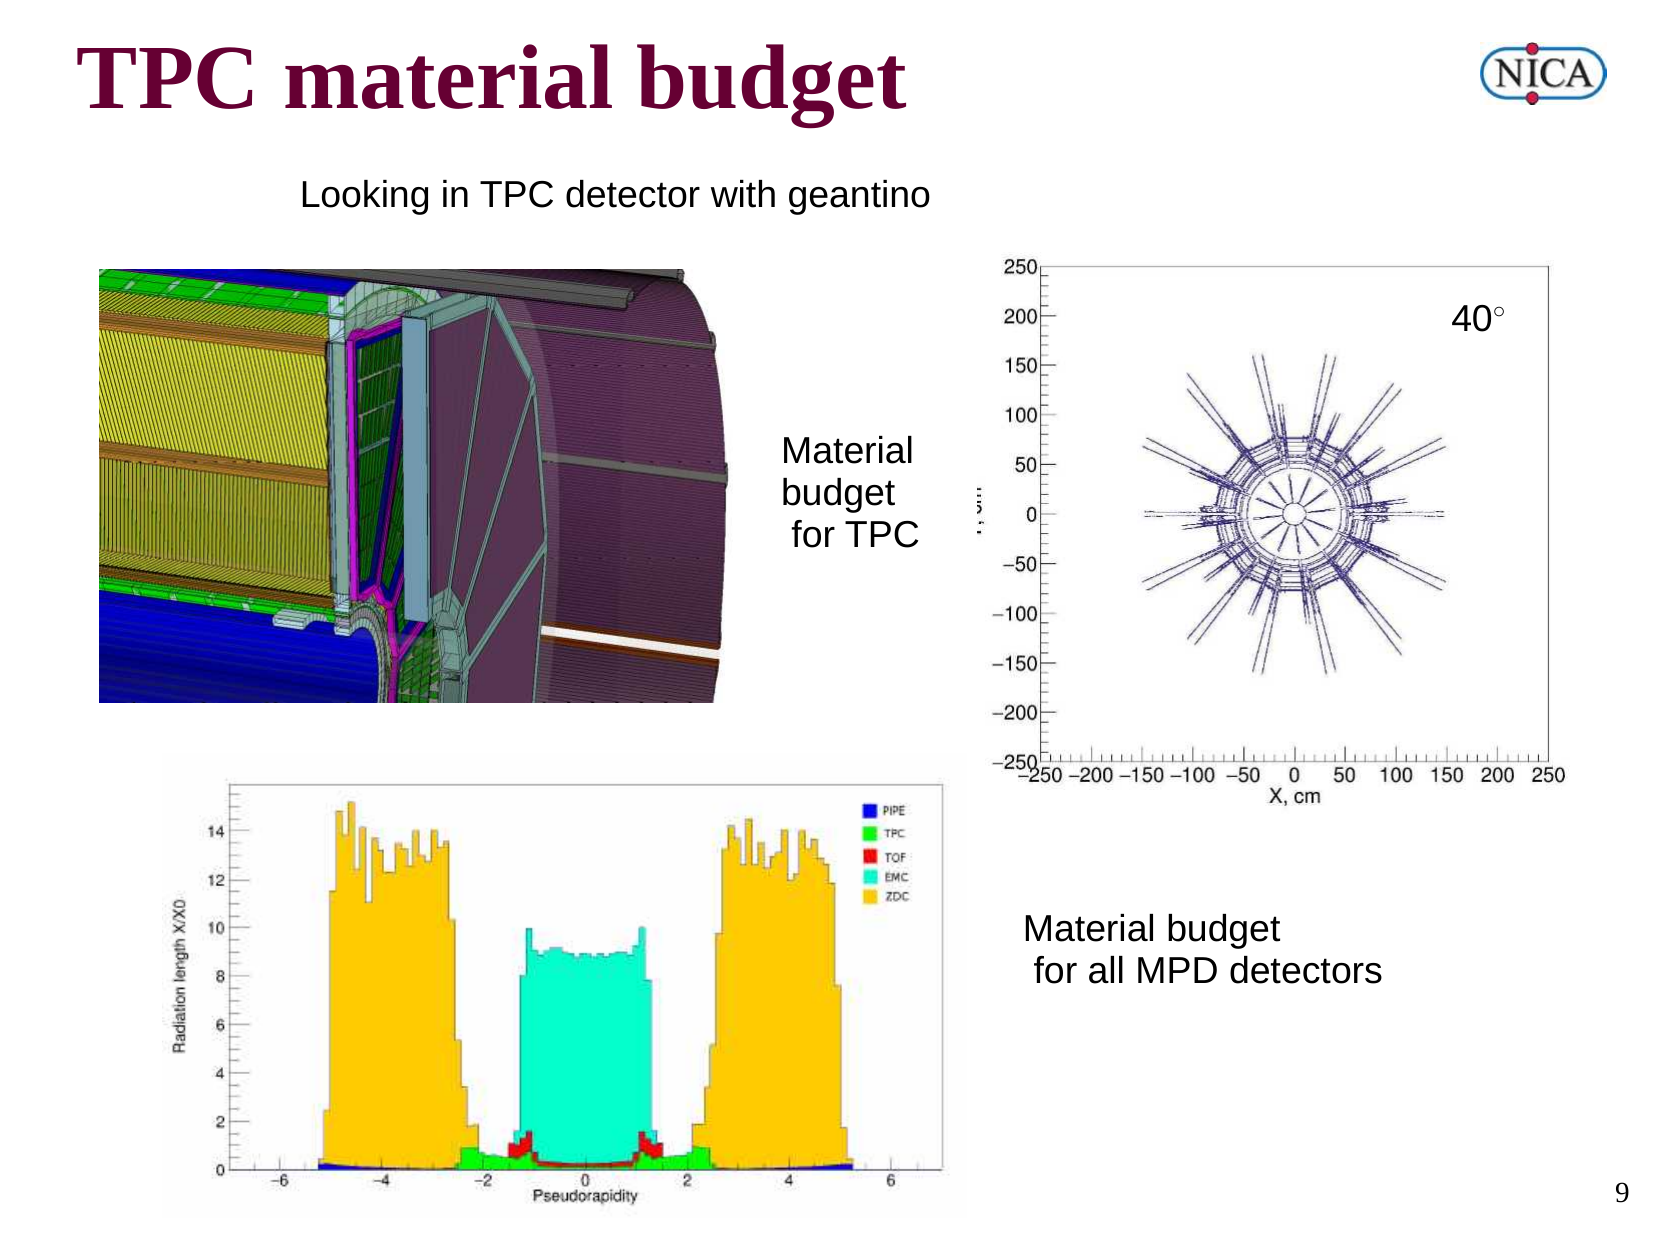

# TPC material budget
Looking in TPC detector with geantino
40○
Material budget
 for TPC
Material budget
 for all MPD detectors
9